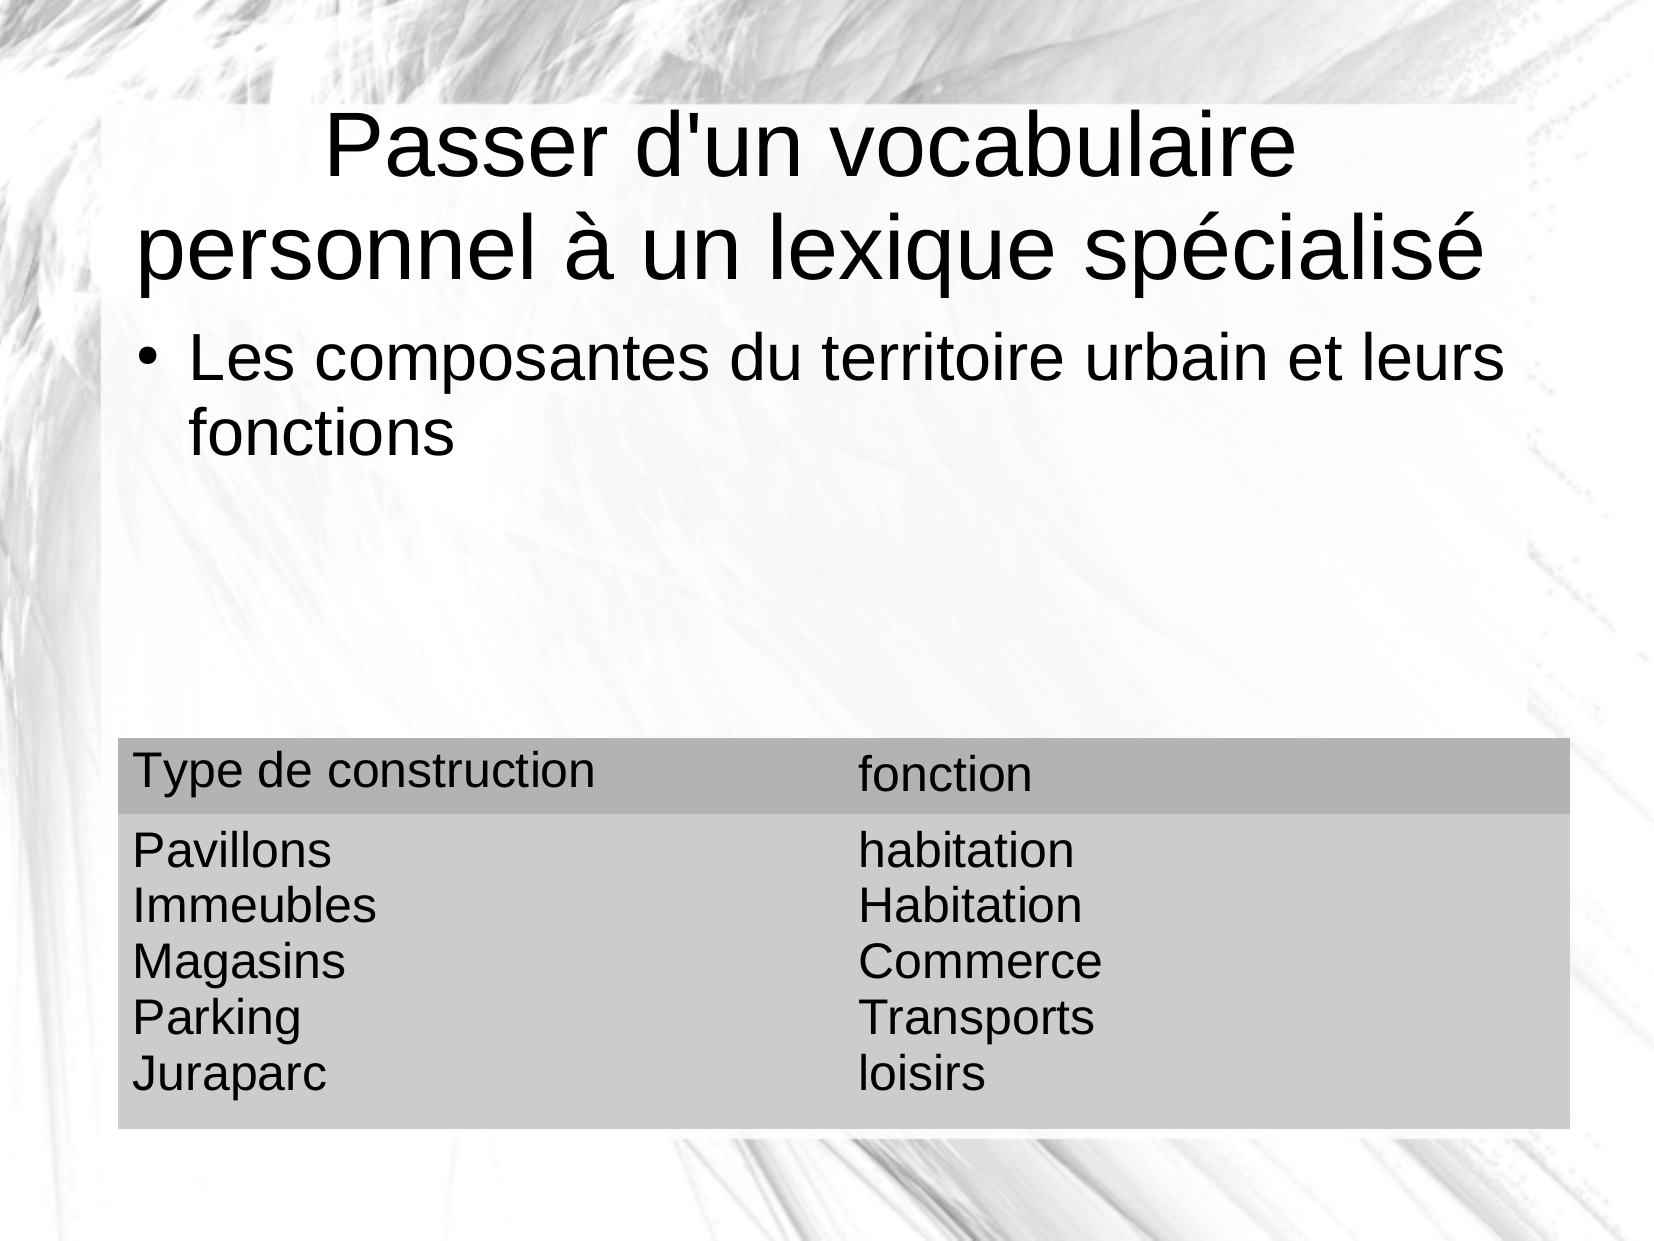

# Passer d'un vocabulaire personnel à un lexique spécialisé
Les composantes du territoire urbain et leurs fonctions
| Type de construction | fonction |
| --- | --- |
| Pavillons Immeubles Magasins Parking Juraparc | habitation Habitation Commerce Transports loisirs |